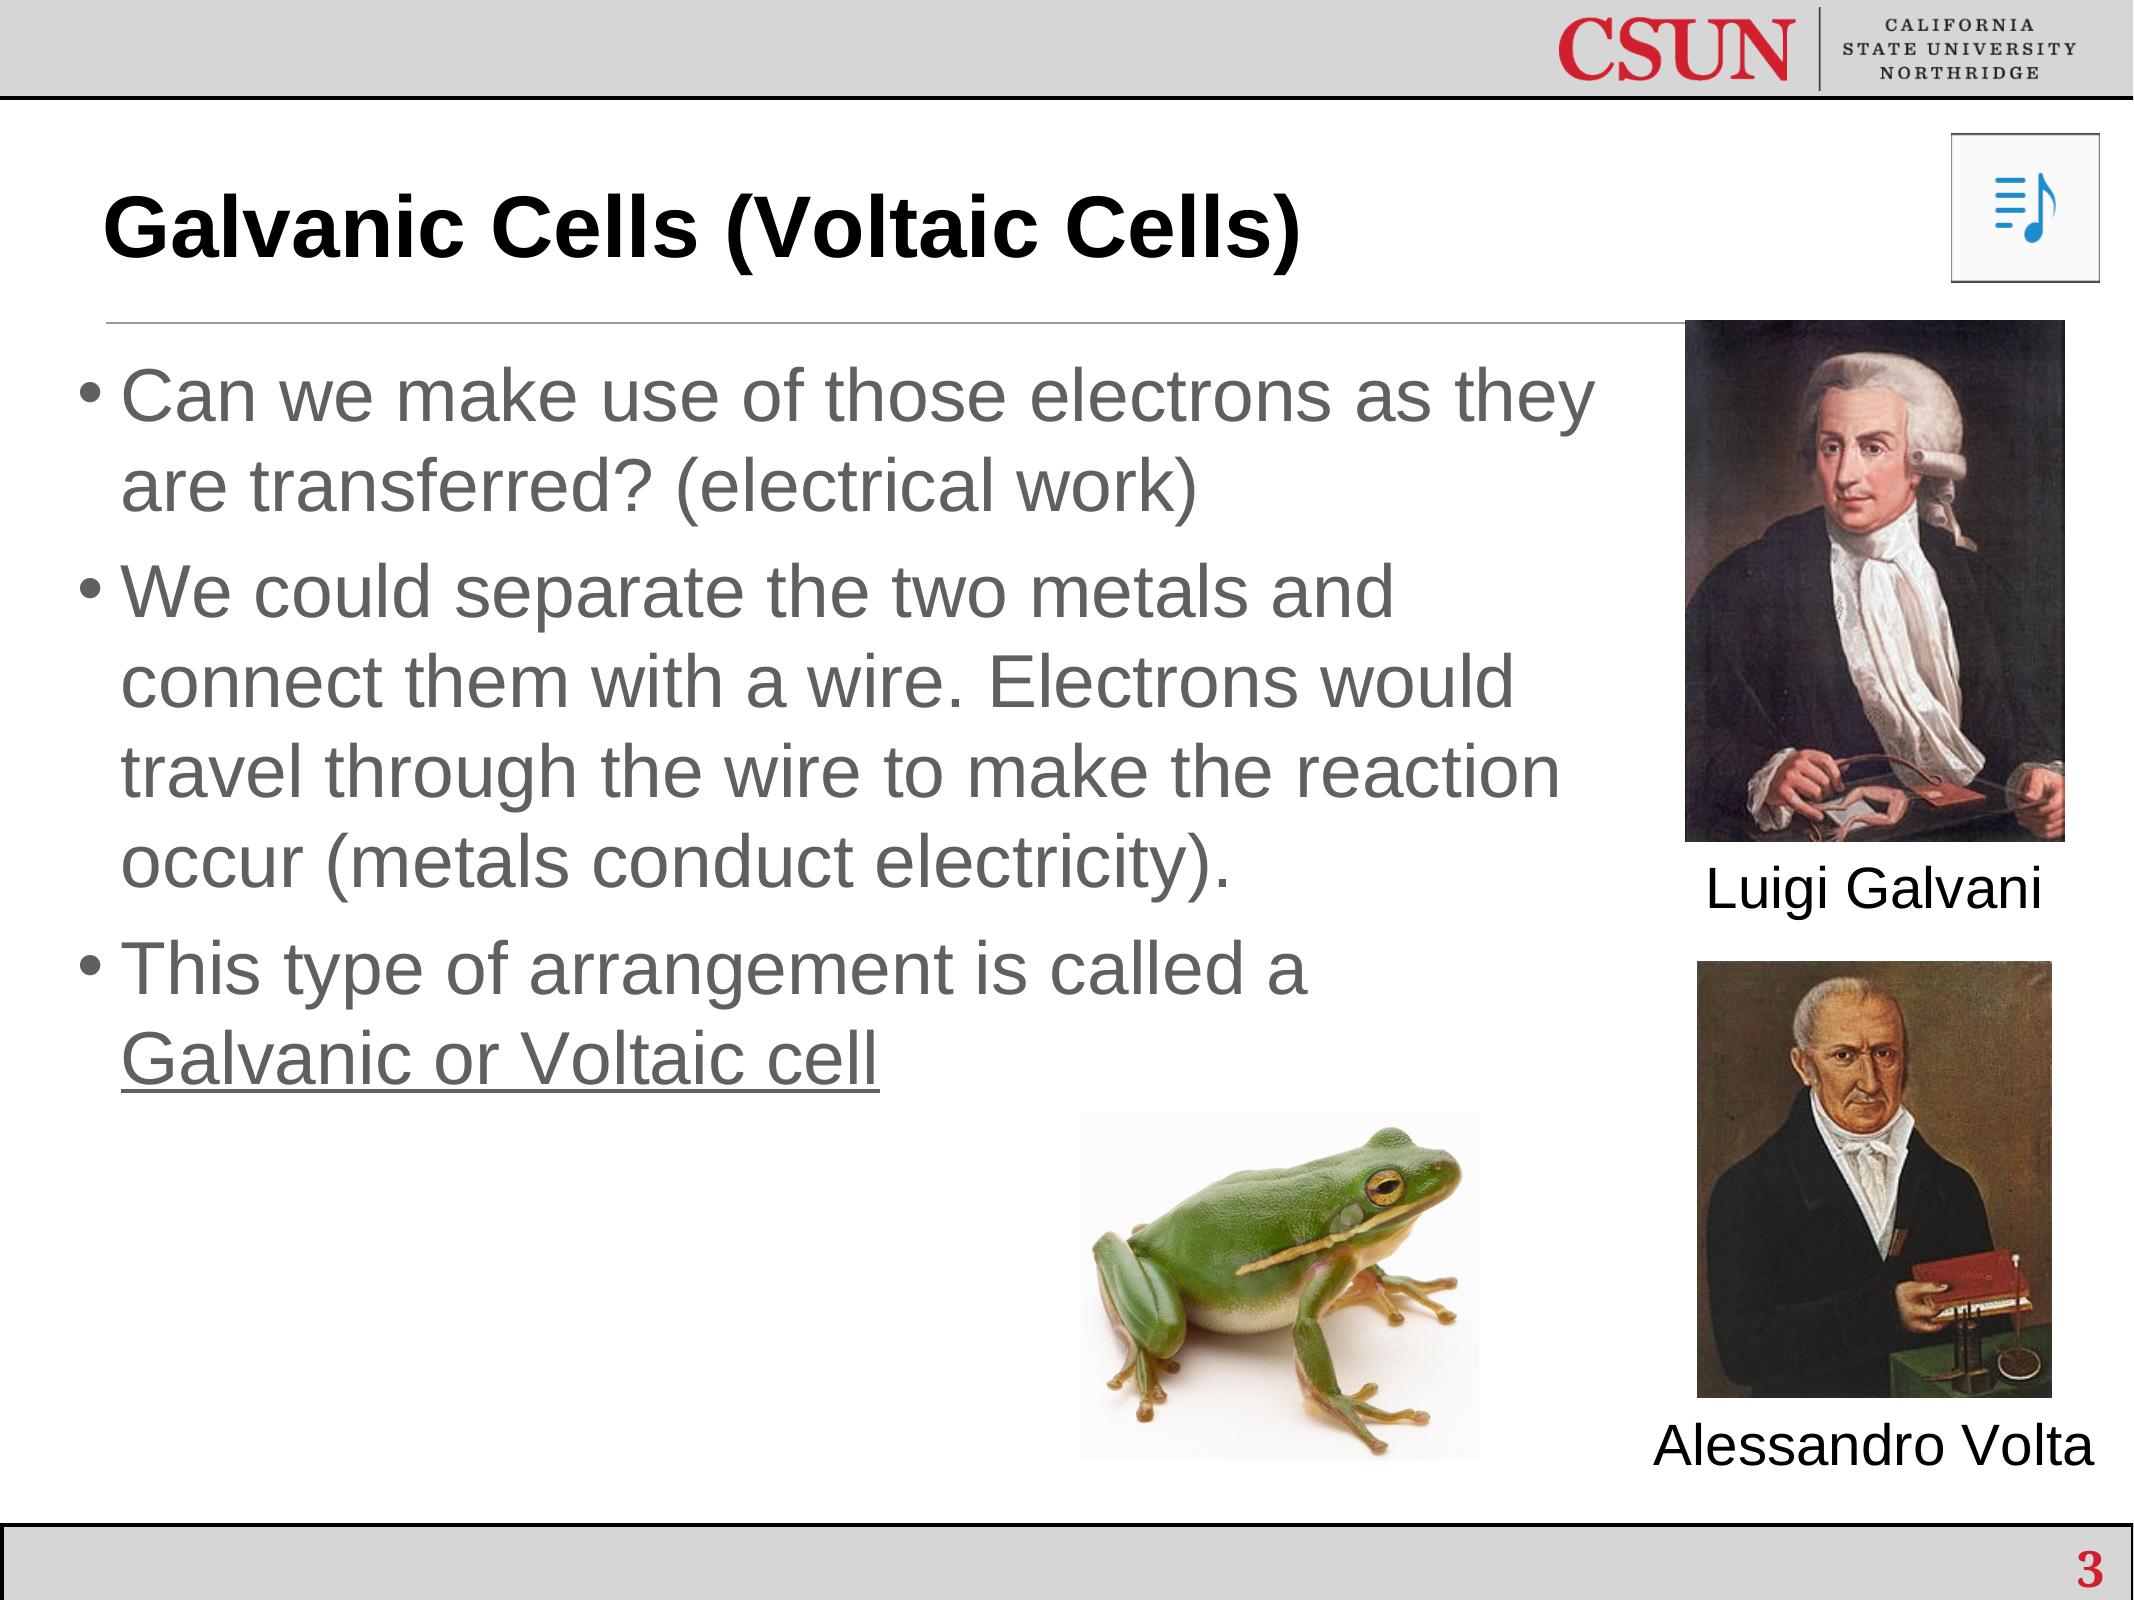

# Galvanic Cells (Voltaic Cells)
Can we make use of those electrons as they are transferred? (electrical work)
We could separate the two metals and connect them with a wire. Electrons would travel through the wire to make the reaction occur (metals conduct electricity).
This type of arrangement is called a Galvanic or Voltaic cell
Luigi Galvani
Alessandro Volta
3